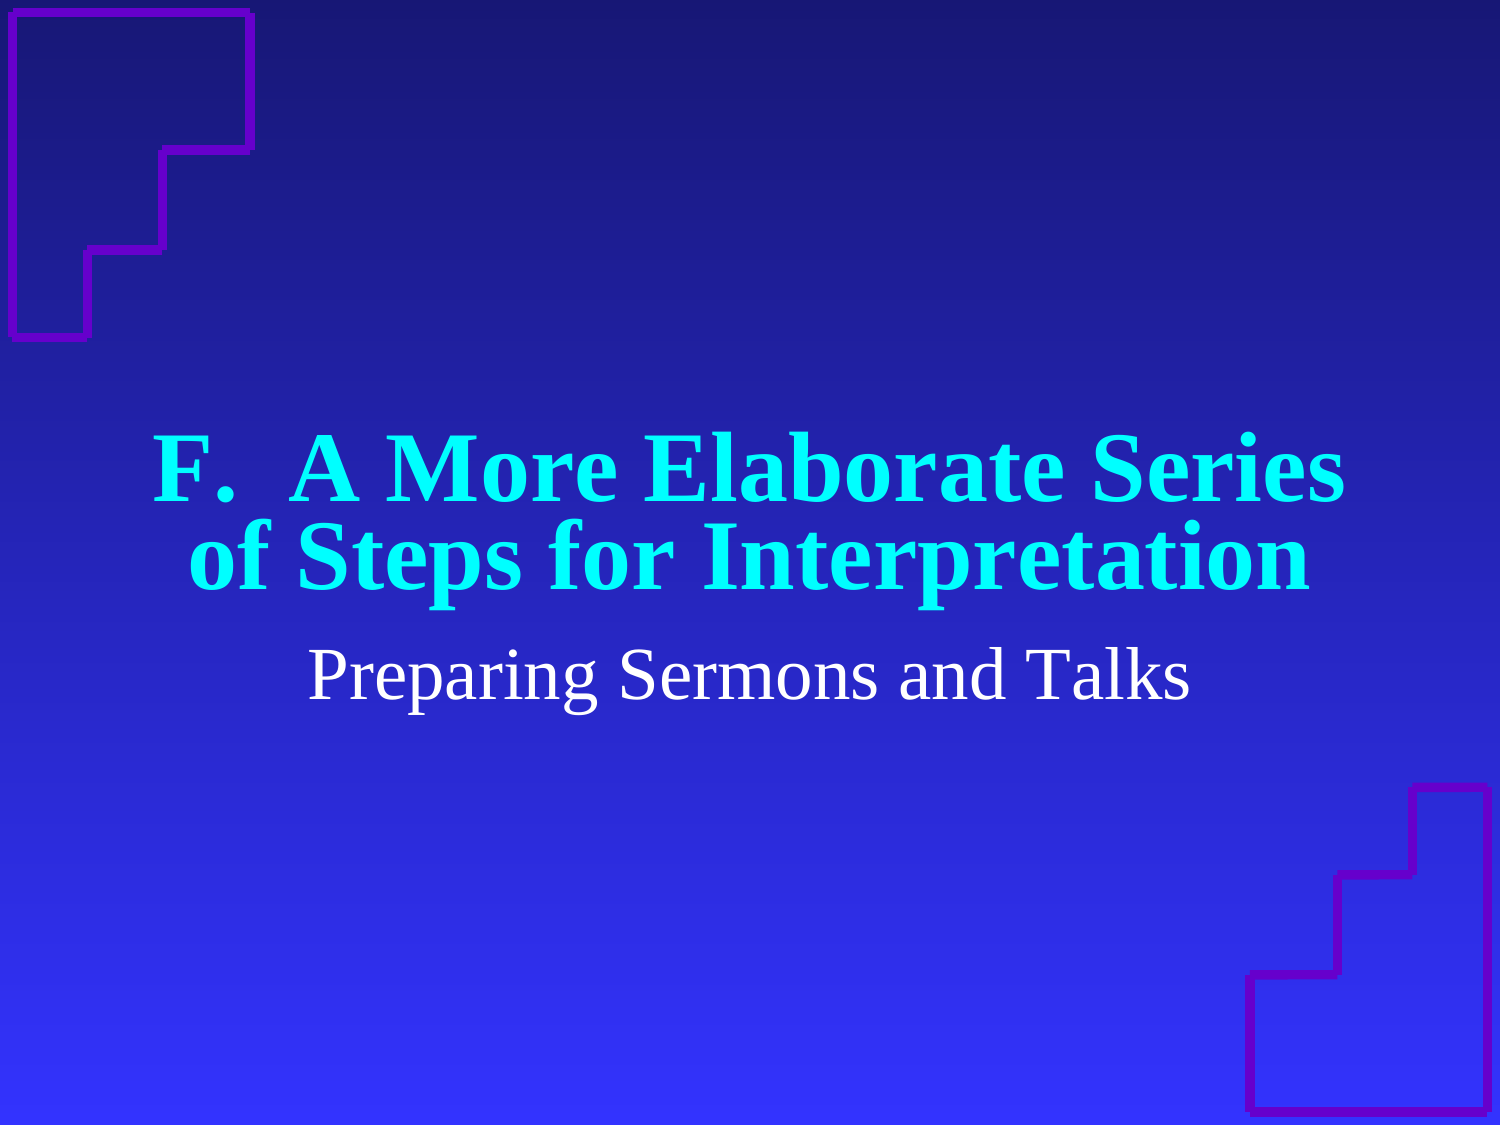

# F. A More Elaborate Series of Steps for Interpretation
Preparing Sermons and Talks